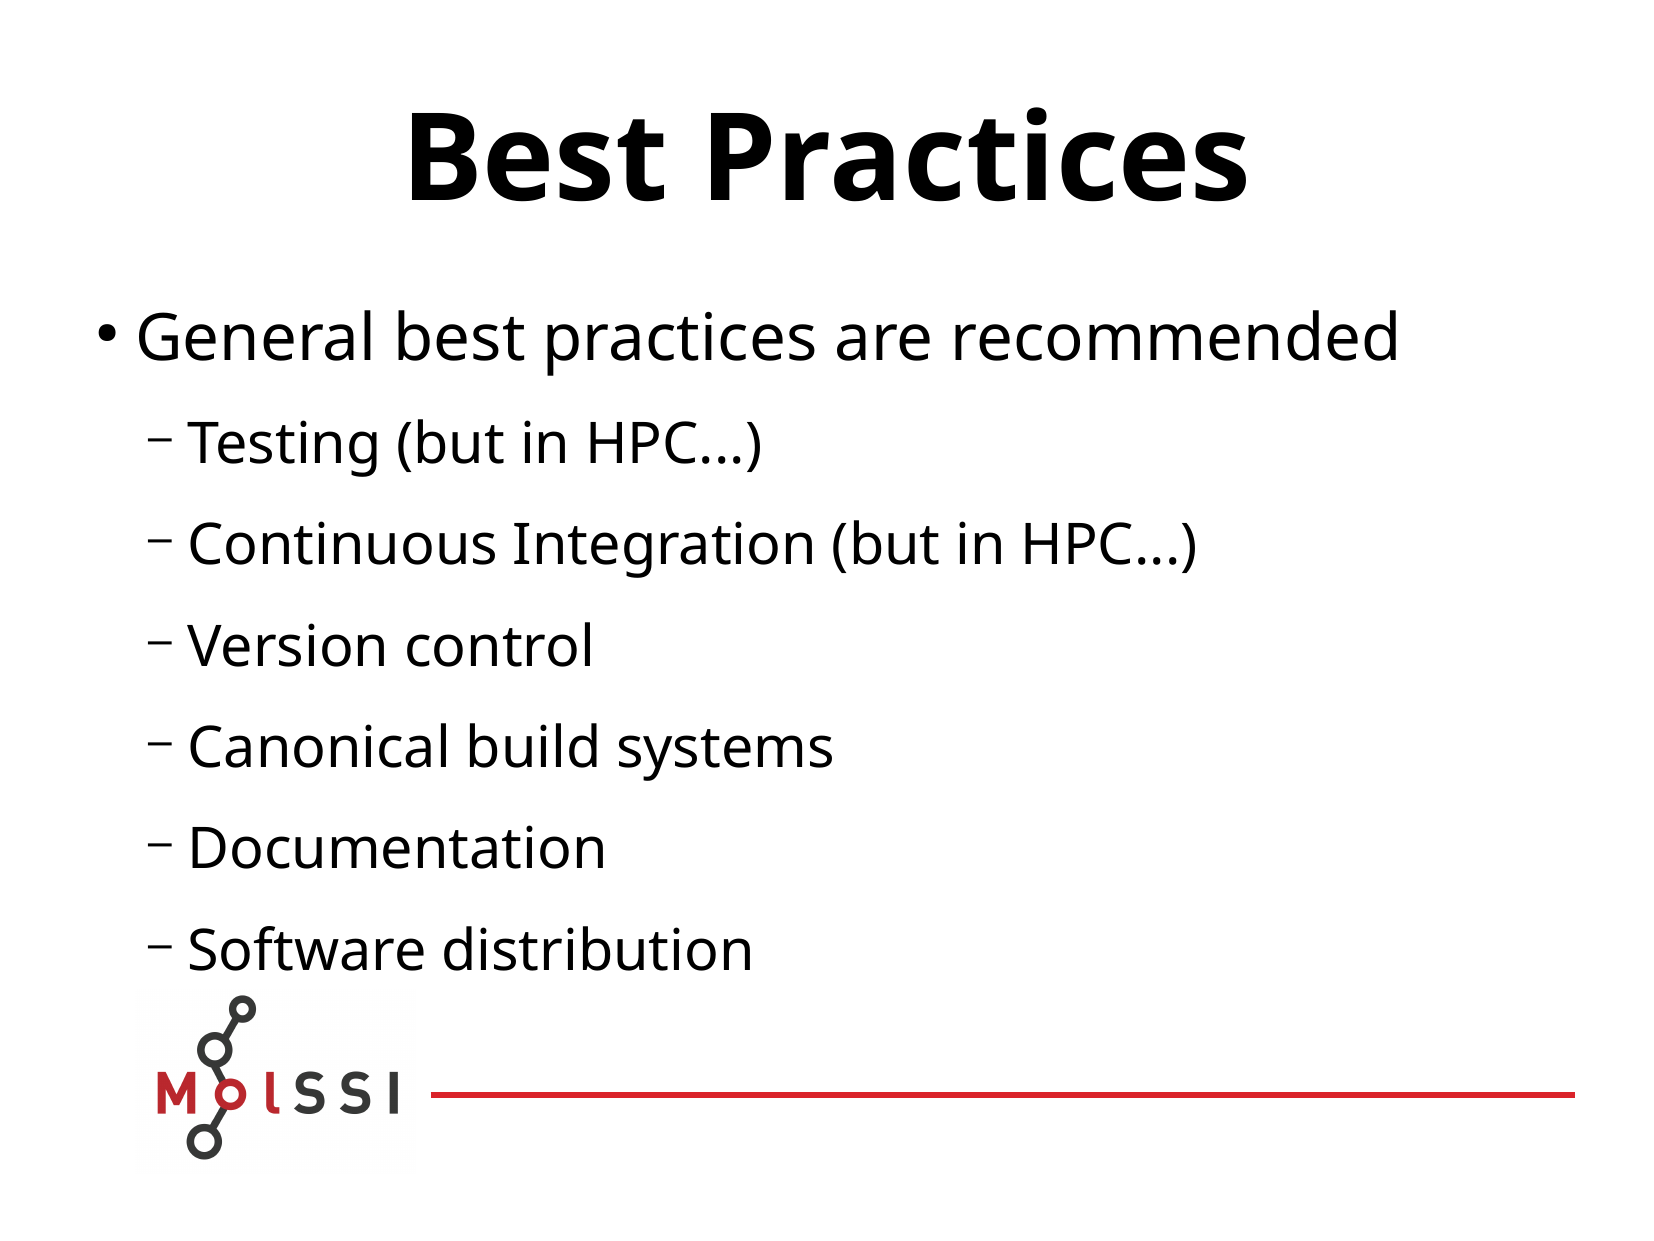

# Best Practices
General best practices are recommended
Testing (but in HPC...)
Continuous Integration (but in HPC...)
Version control
Canonical build systems
Documentation
Software distribution